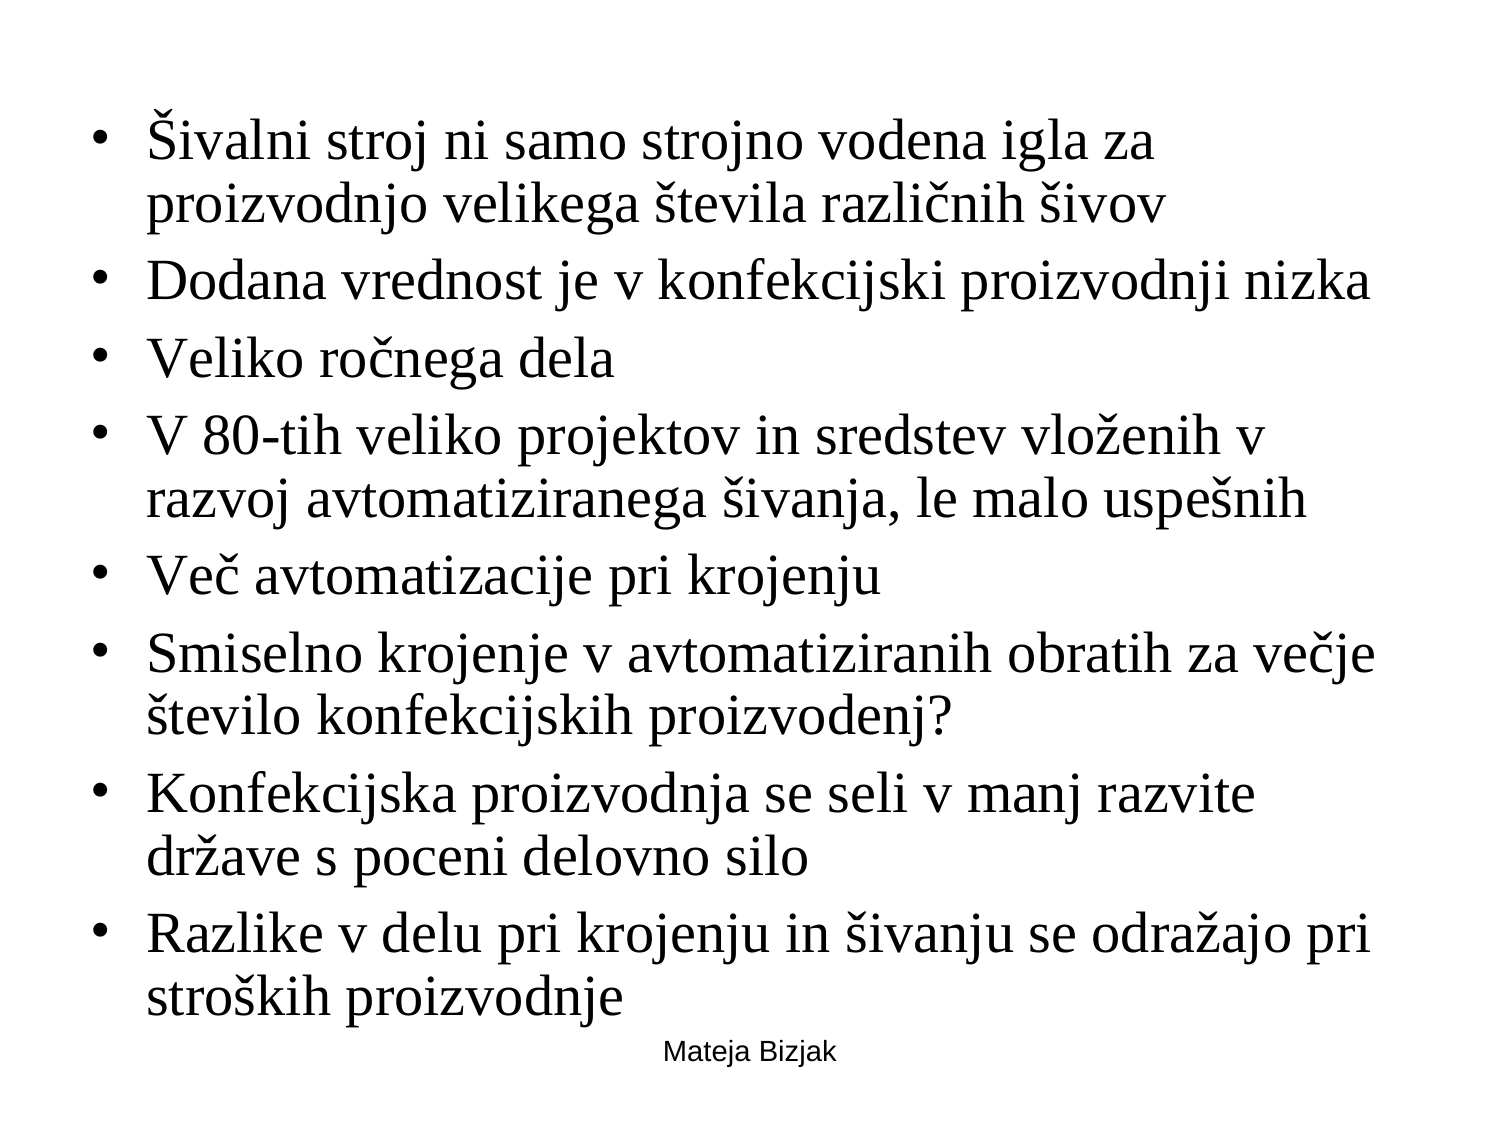

# Šivalni stroj ni samo strojno vodena igla za proizvodnjo velikega števila različnih šivov
Dodana vrednost je v konfekcijski proizvodnji nizka
Veliko ročnega dela
V 80-tih veliko projektov in sredstev vloženih v razvoj avtomatiziranega šivanja, le malo uspešnih
Več avtomatizacije pri krojenju
Smiselno krojenje v avtomatiziranih obratih za večje število konfekcijskih proizvodenj?
Konfekcijska proizvodnja se seli v manj razvite države s poceni delovno silo
Razlike v delu pri krojenju in šivanju se odražajo pri stroških proizvodnje
Mateja Bizjak